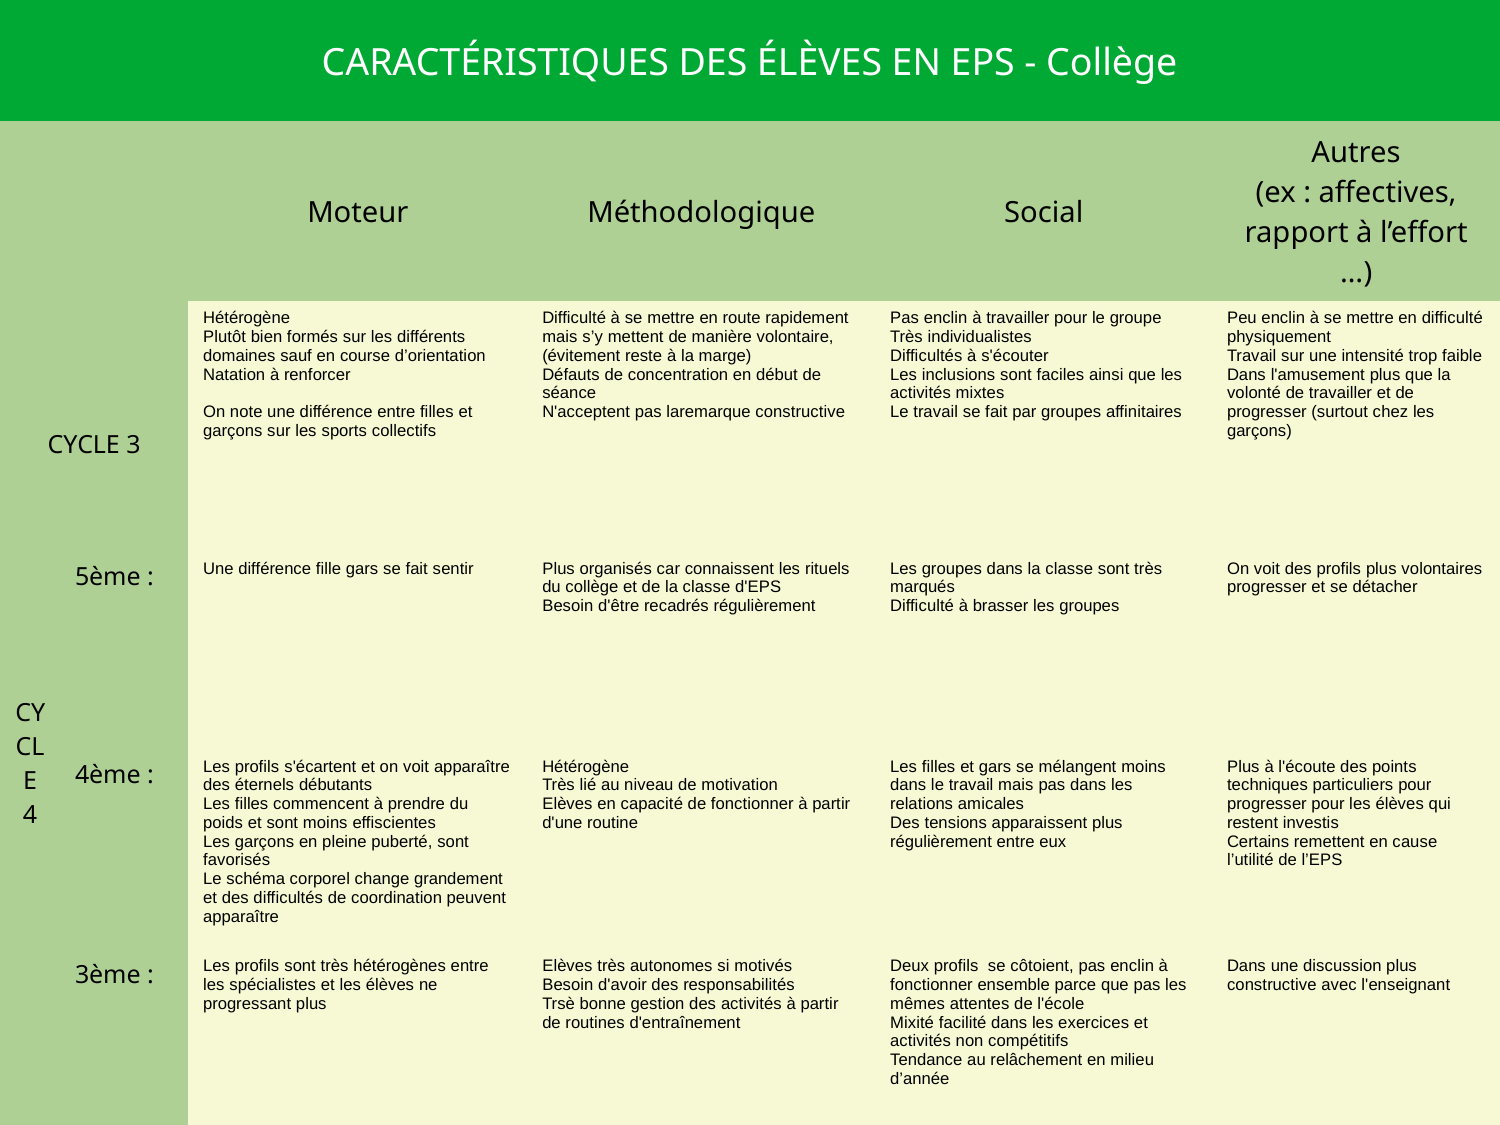

| CARACTÉRISTIQUES DES ÉLÈVES EN EPS - Collège | | | | | |
| --- | --- | --- | --- | --- | --- |
| | | Moteur | Méthodologique | Social | Autres (ex : affectives, rapport à l’effort …) |
| CYCLE 3 | | Hétérogène Plutôt bien formés sur les différents domaines sauf en course d’orientation Natation à renforcer On note une différence entre filles et garçons sur les sports collectifs | Difficulté à se mettre en route rapidement mais s’y mettent de manière volontaire, (évitement reste à la marge) Défauts de concentration en début de séance N'acceptent pas laremarque constructive | Pas enclin à travailler pour le groupe Très individualistes Difficultés à s'écouter Les inclusions sont faciles ainsi que les activités mixtes Le travail se fait par groupes affinitaires | Peu enclin à se mettre en difficulté physiquement Travail sur une intensité trop faible Dans l'amusement plus que la volonté de travailler et de progresser (surtout chez les garçons) |
| CYCLE 4 | 5ème : | Une différence fille gars se fait sentir | Plus organisés car connaissent les rituels du collège et de la classe d'EPS Besoin d'être recadrés régulièrement | Les groupes dans la classe sont très marqués Difficulté à brasser les groupes | On voit des profils plus volontaires progresser et se détacher |
| | 4ème : | Les profils s'écartent et on voit apparaître des éternels débutants Les filles commencent à prendre du poids et sont moins effiscientes Les garçons en pleine puberté, sont favorisés Le schéma corporel change grandement et des difficultés de coordination peuvent apparaître | Hétérogène Très lié au niveau de motivation Elèves en capacité de fonctionner à partir d'une routine | Les filles et gars se mélangent moins dans le travail mais pas dans les relations amicales Des tensions apparaissent plus régulièrement entre eux | Plus à l'écoute des points techniques particuliers pour progresser pour les élèves qui restent investis Certains remettent en cause l’utilité de l’EPS |
| | 3ème : | Les profils sont très hétérogènes entre les spécialistes et les élèves ne progressant plus | Elèves très autonomes si motivés Besoin d'avoir des responsabilités Trsè bonne gestion des activités à partir de routines d'entraînement | Deux profils se côtoient, pas enclin à fonctionner ensemble parce que pas les mêmes attentes de l'école Mixité facilité dans les exercices et activités non compétitifs Tendance au relâchement en milieu d’année | Dans une discussion plus constructive avec l'enseignant |